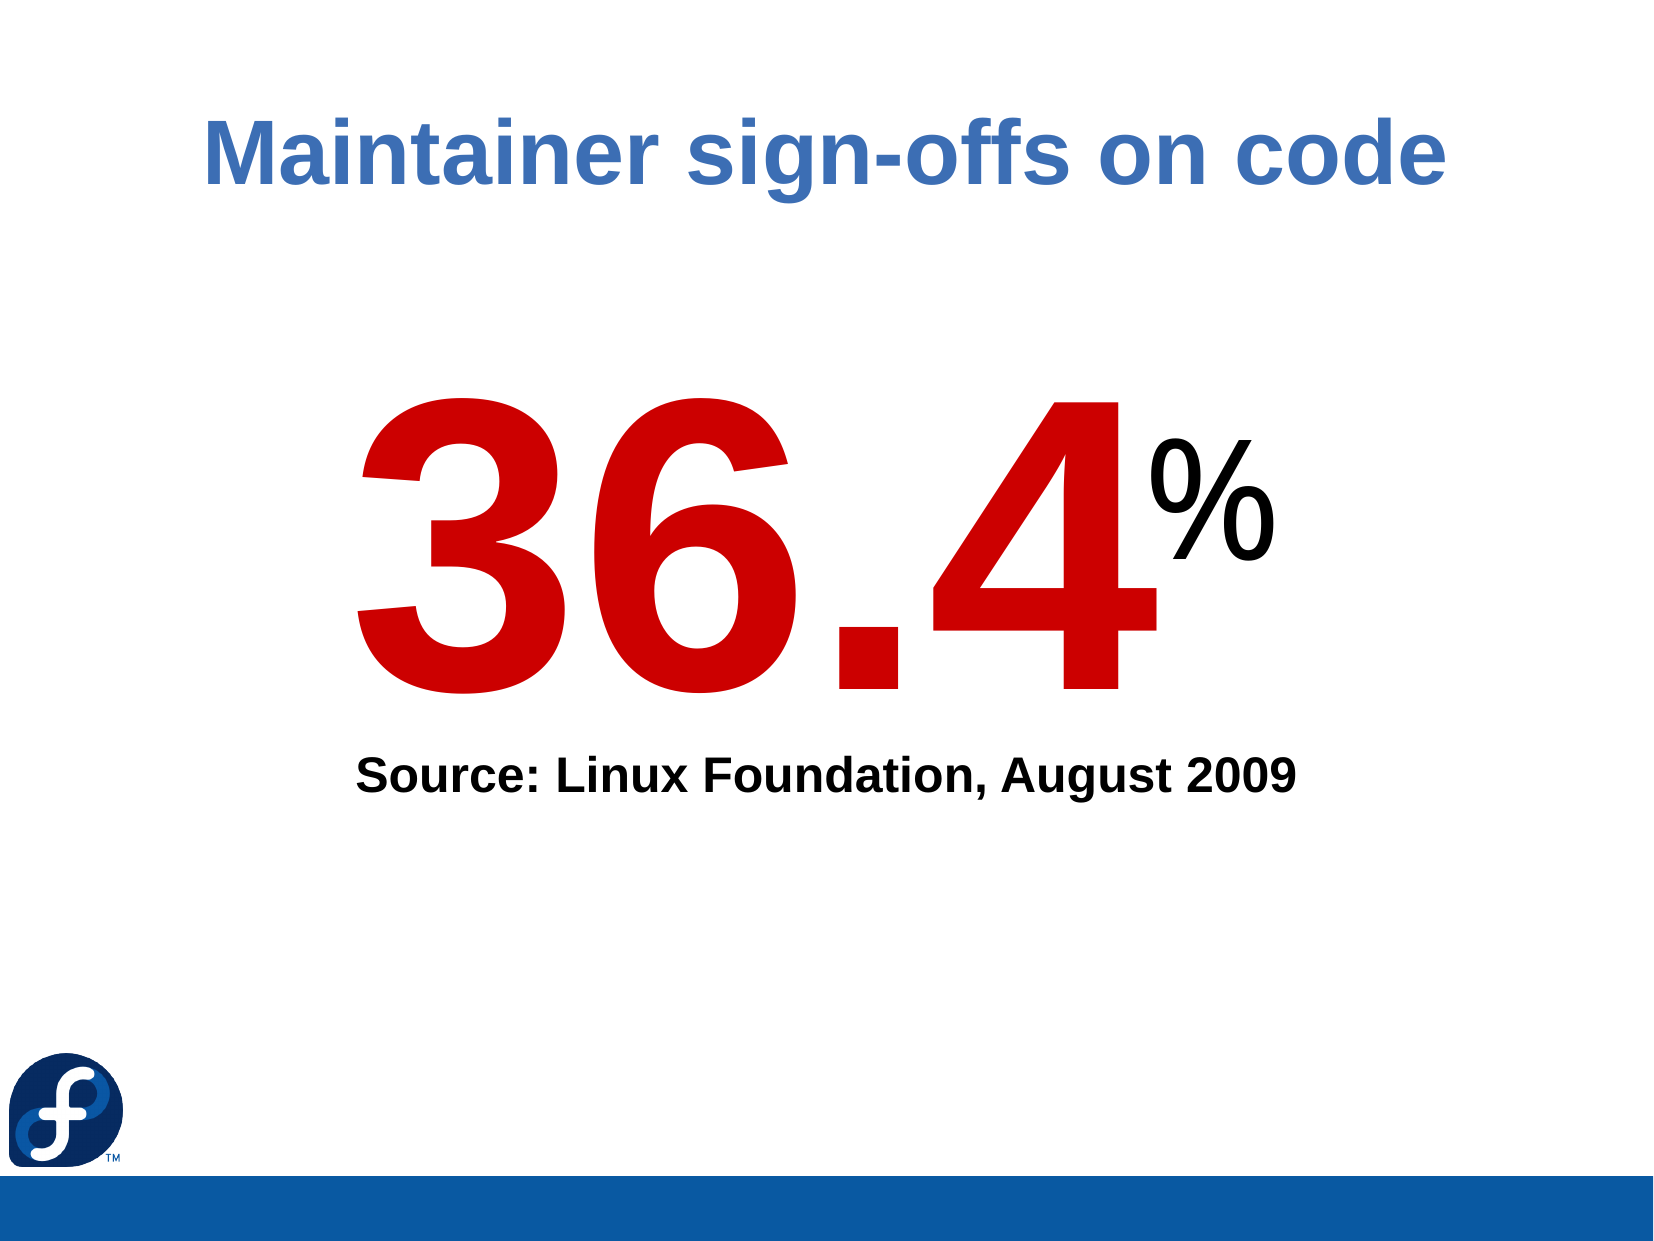

# Maintainer sign-offs on code
36.4
%
Source: Linux Foundation, August 2009